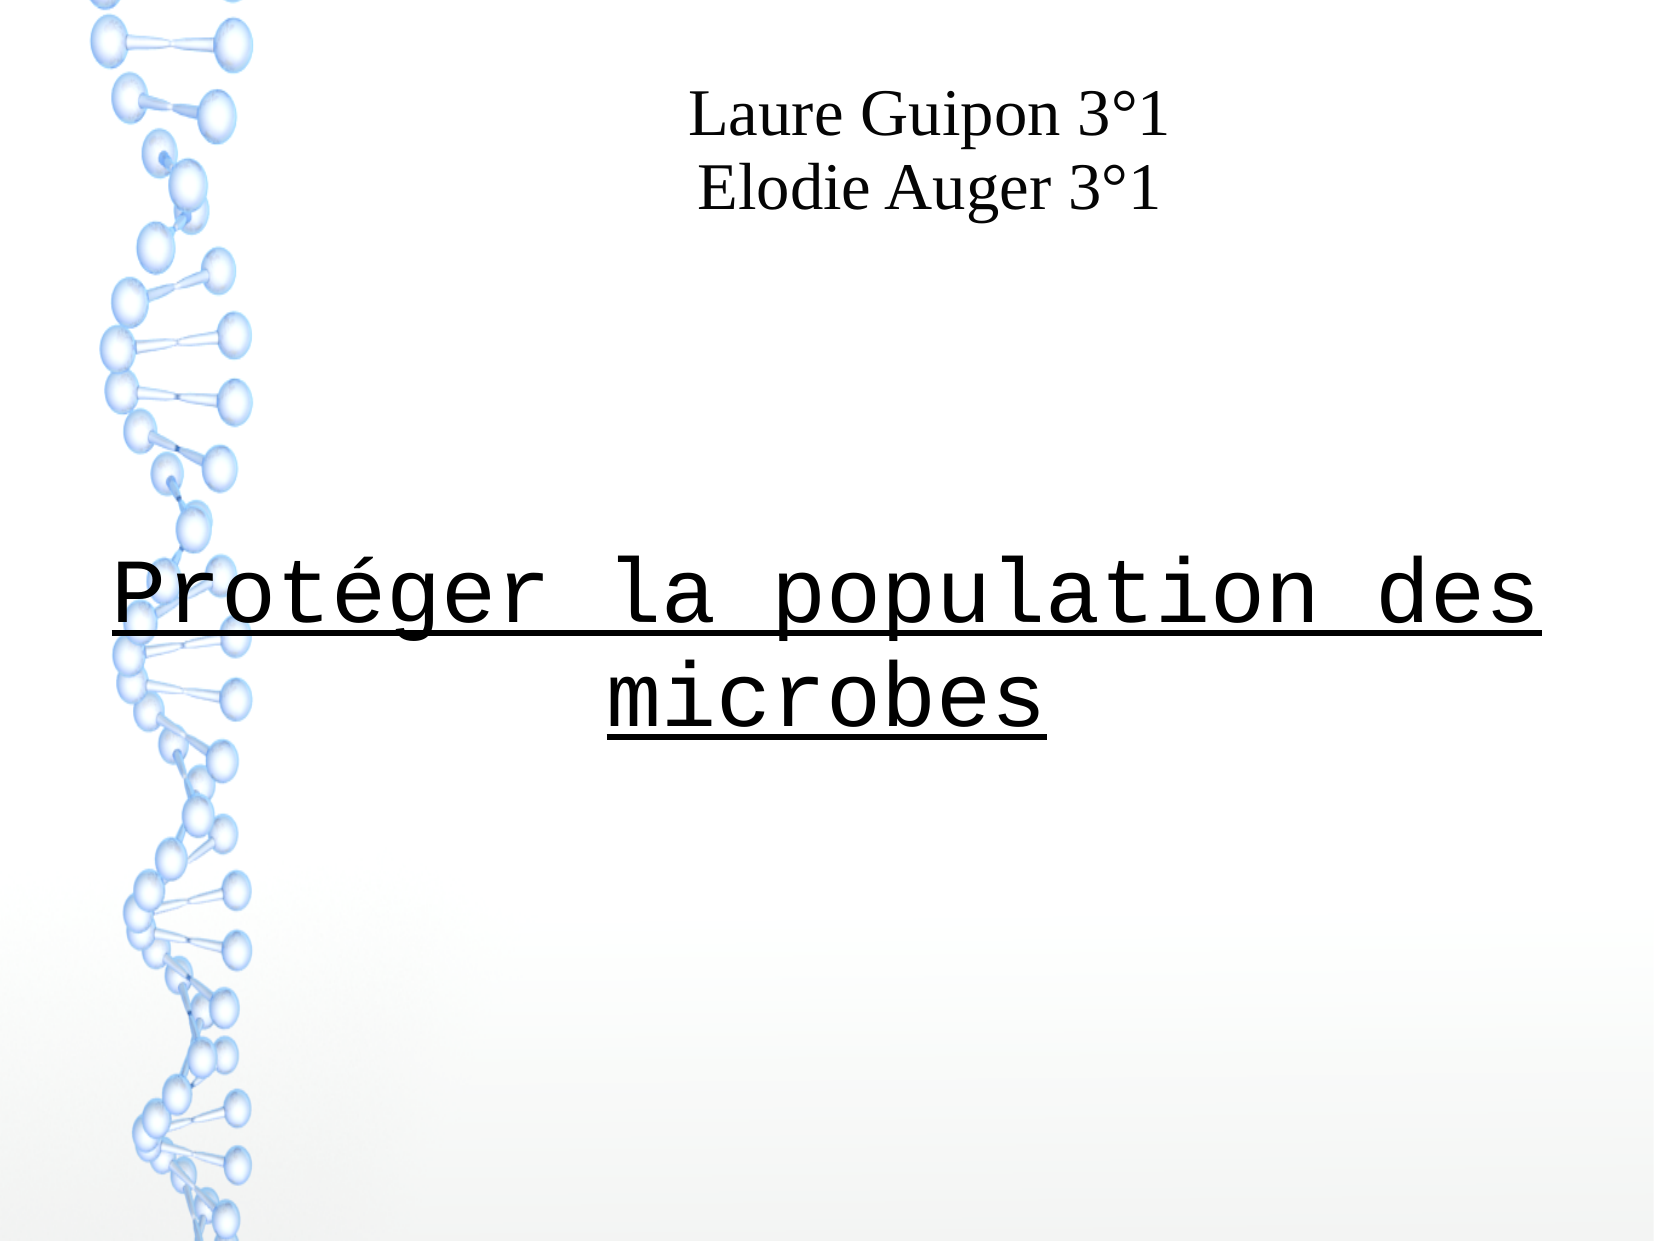

# Laure Guipon 3°1 Elodie Auger 3°1
Protéger la population des microbes